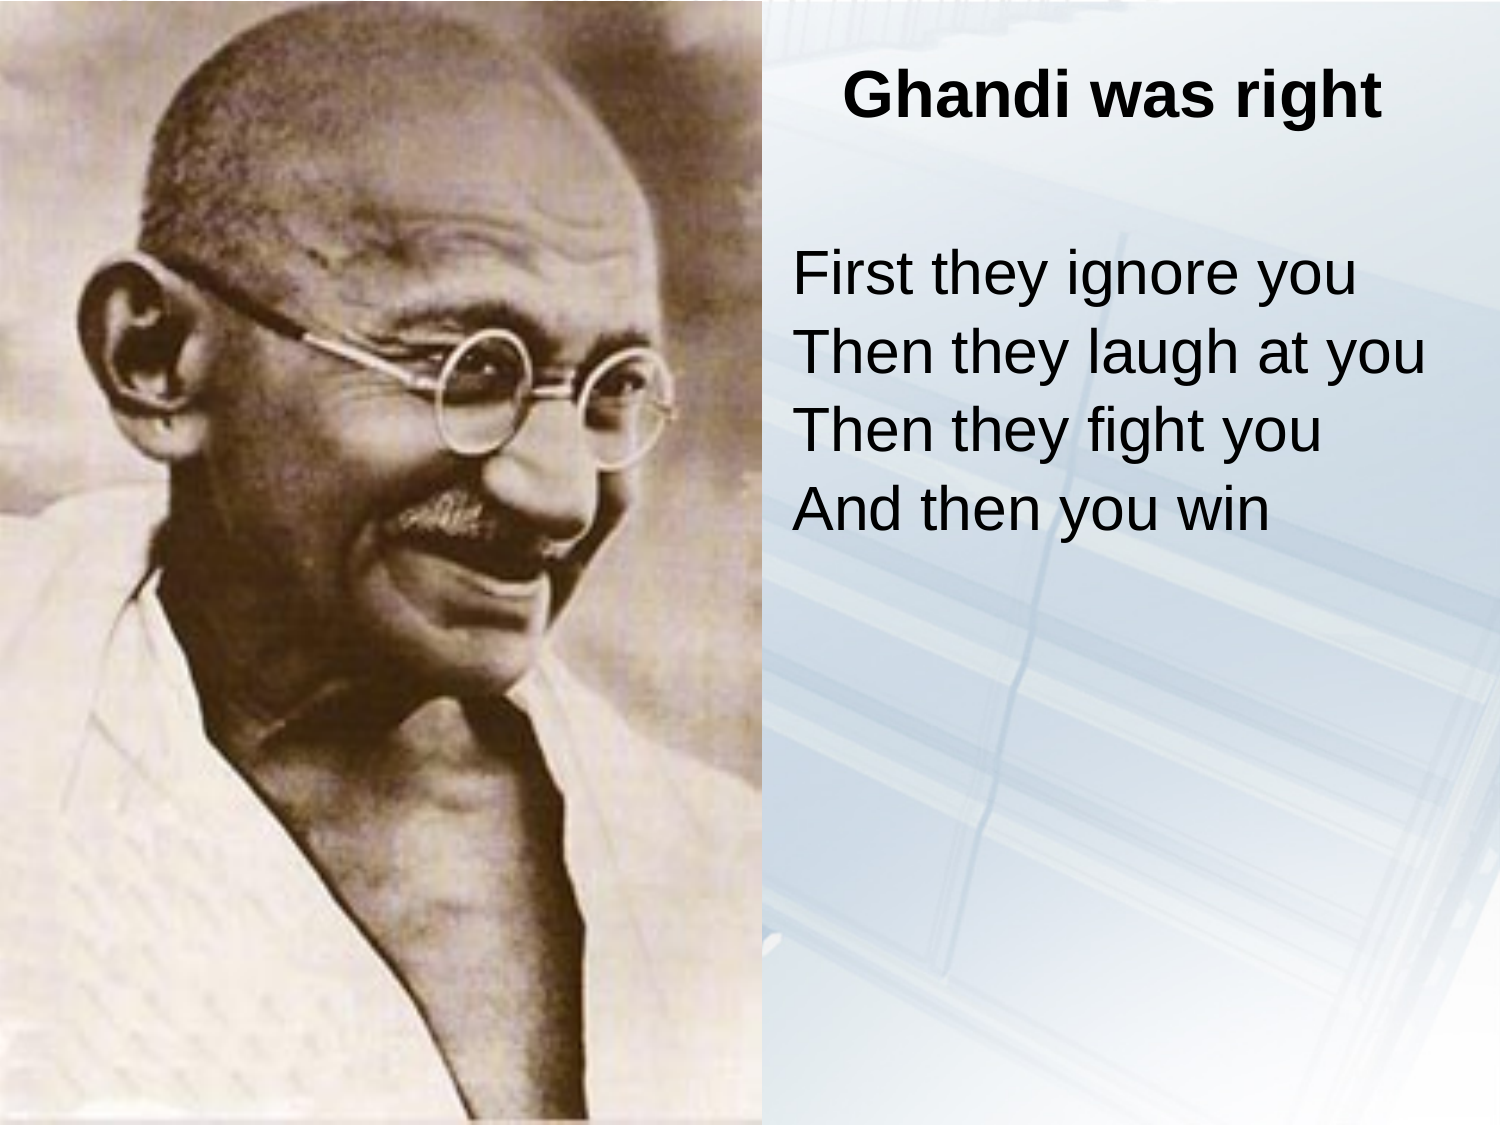

# Ghandi was right
First they ignore you
Then they laugh at you
Then they fight you
And then you win